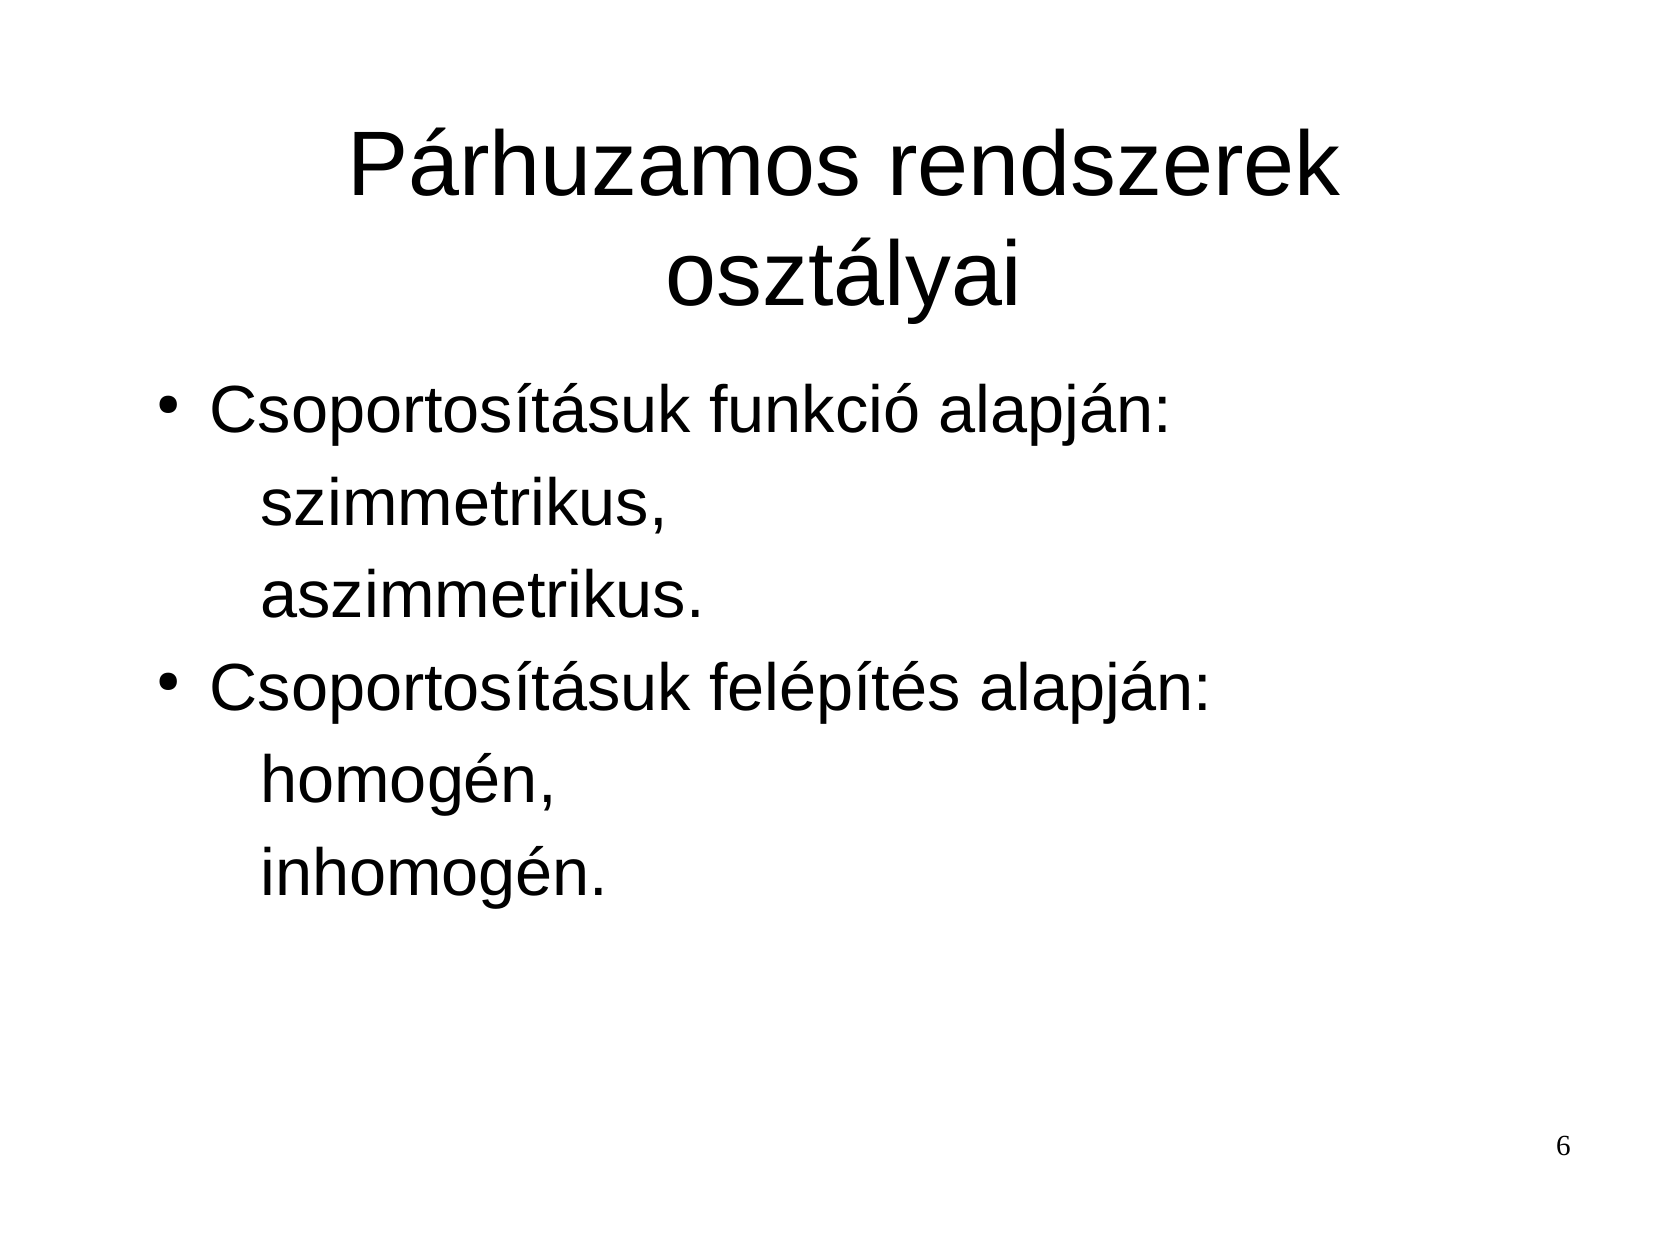

# Párhuzamos rendszerek osztályai
Csoportosításuk funkció alapján:
szimmetrikus,
aszimmetrikus.
Csoportosításuk felépítés alapján:
homogén,
inhomogén.
6